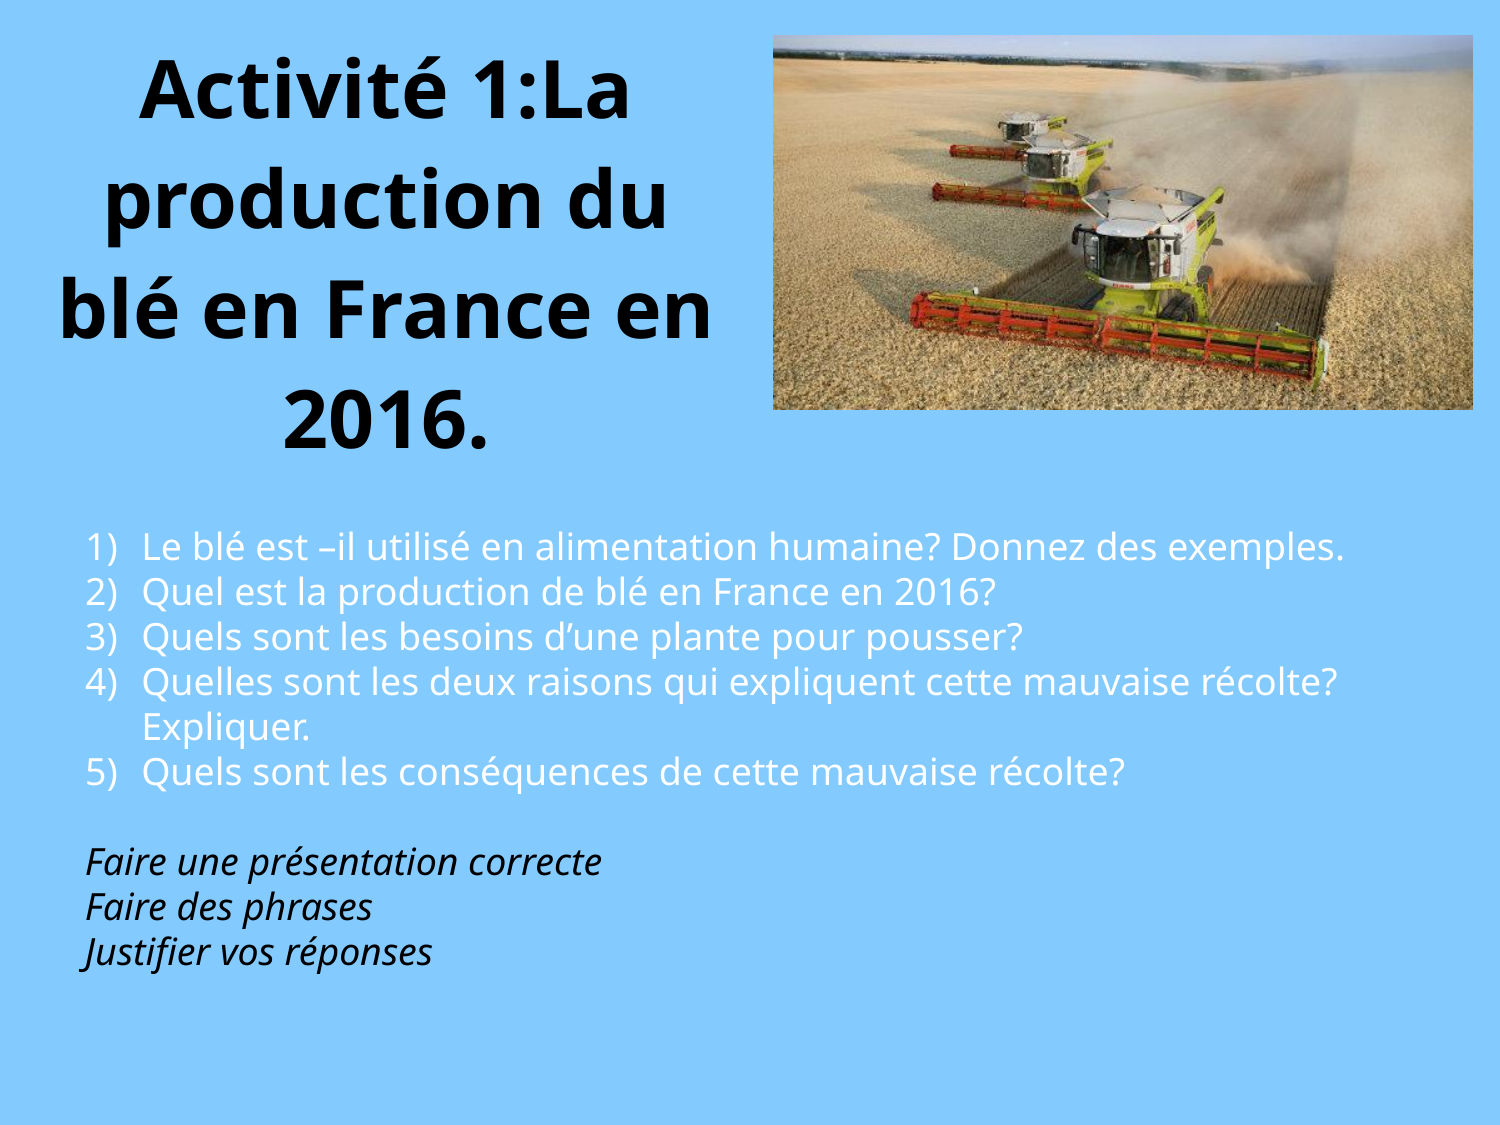

Activité 1:La production du blé en France en 2016.
Le blé est –il utilisé en alimentation humaine? Donnez des exemples.
Quel est la production de blé en France en 2016?
Quels sont les besoins d’une plante pour pousser?
Quelles sont les deux raisons qui expliquent cette mauvaise récolte? Expliquer.
Quels sont les conséquences de cette mauvaise récolte?
Faire une présentation correcte
Faire des phrases
Justifier vos réponses